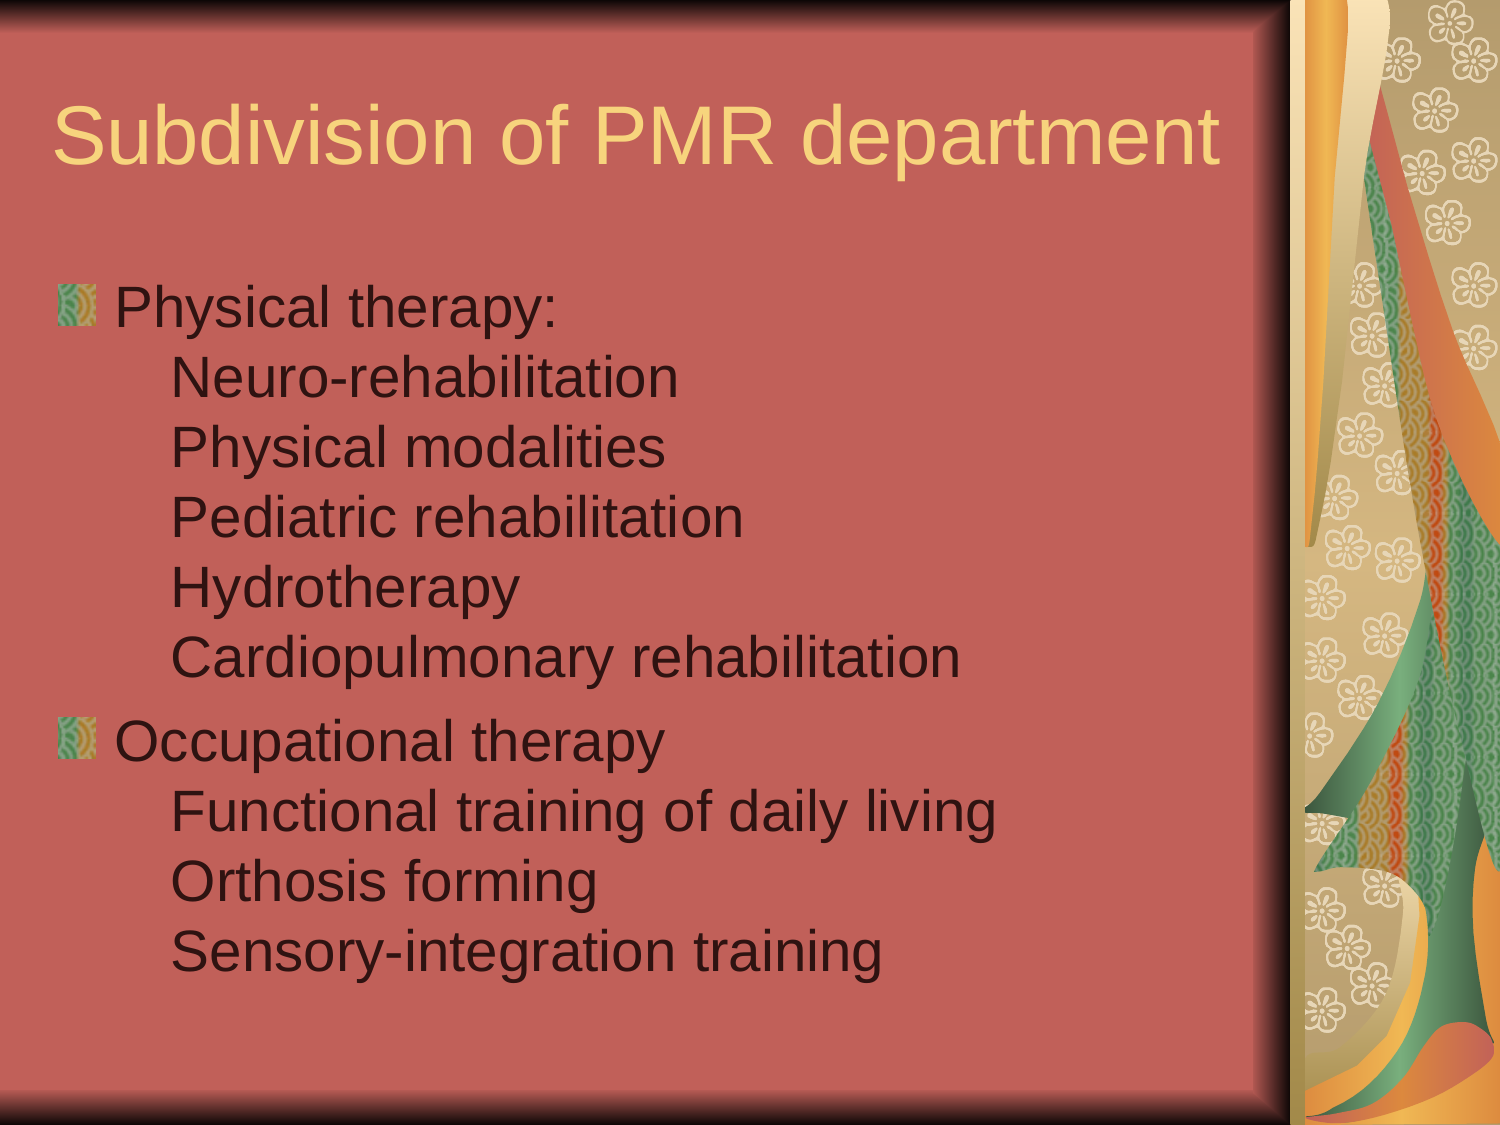

# Subdivision of PMR department
Physical therapy:
Neuro-rehabilitation
Physical modalities
Pediatric rehabilitation
Hydrotherapy
Cardiopulmonary rehabilitation
Occupational therapy
Functional training of daily living
Orthosis forming
Sensory-integration training